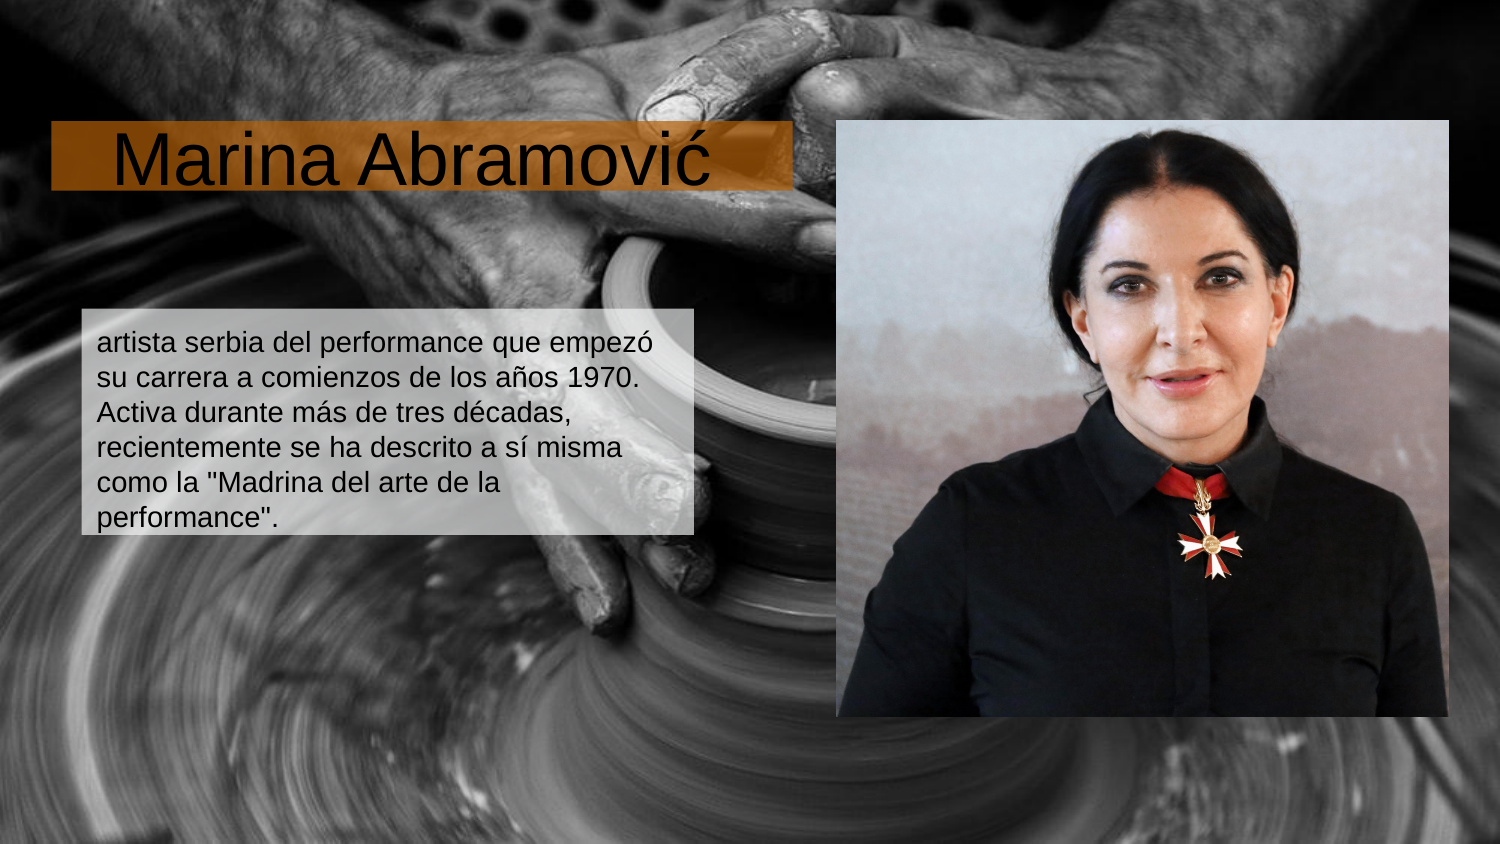

# Marina Abramović
artista serbia del performance​ que empezó su carrera a comienzos de los años 1970. Activa durante más de tres décadas, recientemente se ha descrito a sí misma como la "Madrina del arte de la performance".